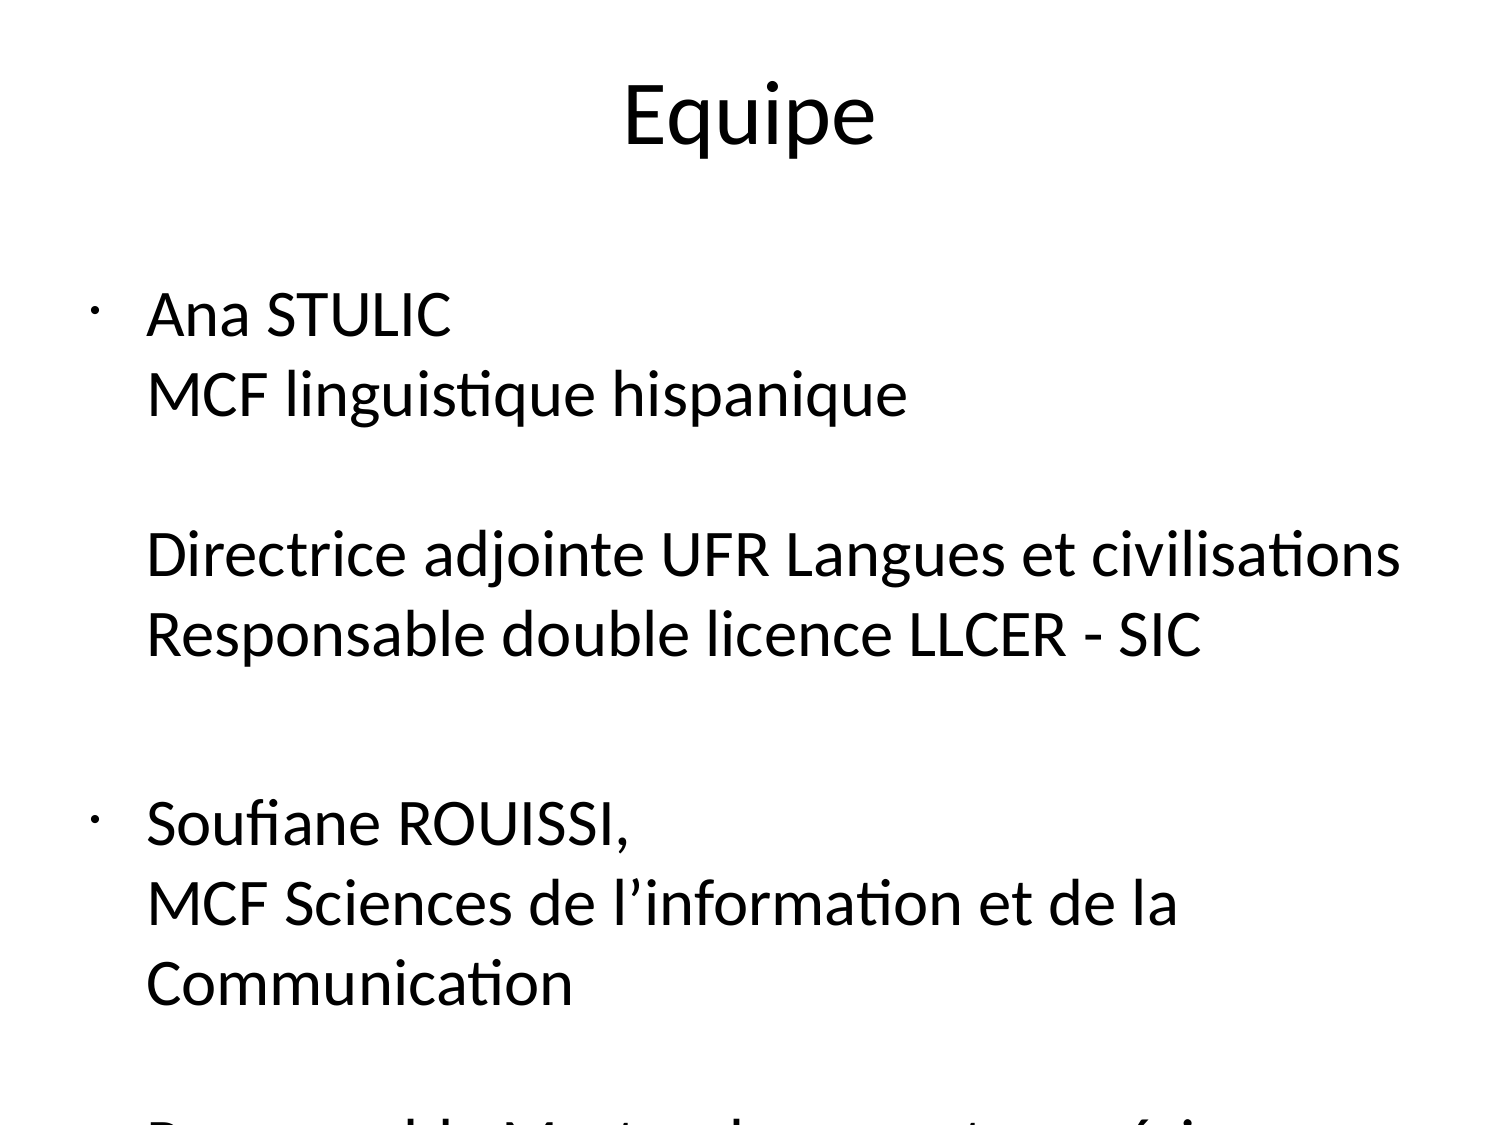

# Equipe
Ana STULIC
MCF linguistique hispanique
Directrice adjointe UFR Langues et civilisations
Responsable double licence LLCER - SIC
Soufiane ROUISSI,
MCF Sciences de l’information et de la Communication
Responsable Master document numérique
Co-responsable licences délocalisées
Responsable C2i
Implication des étudiants licence / master